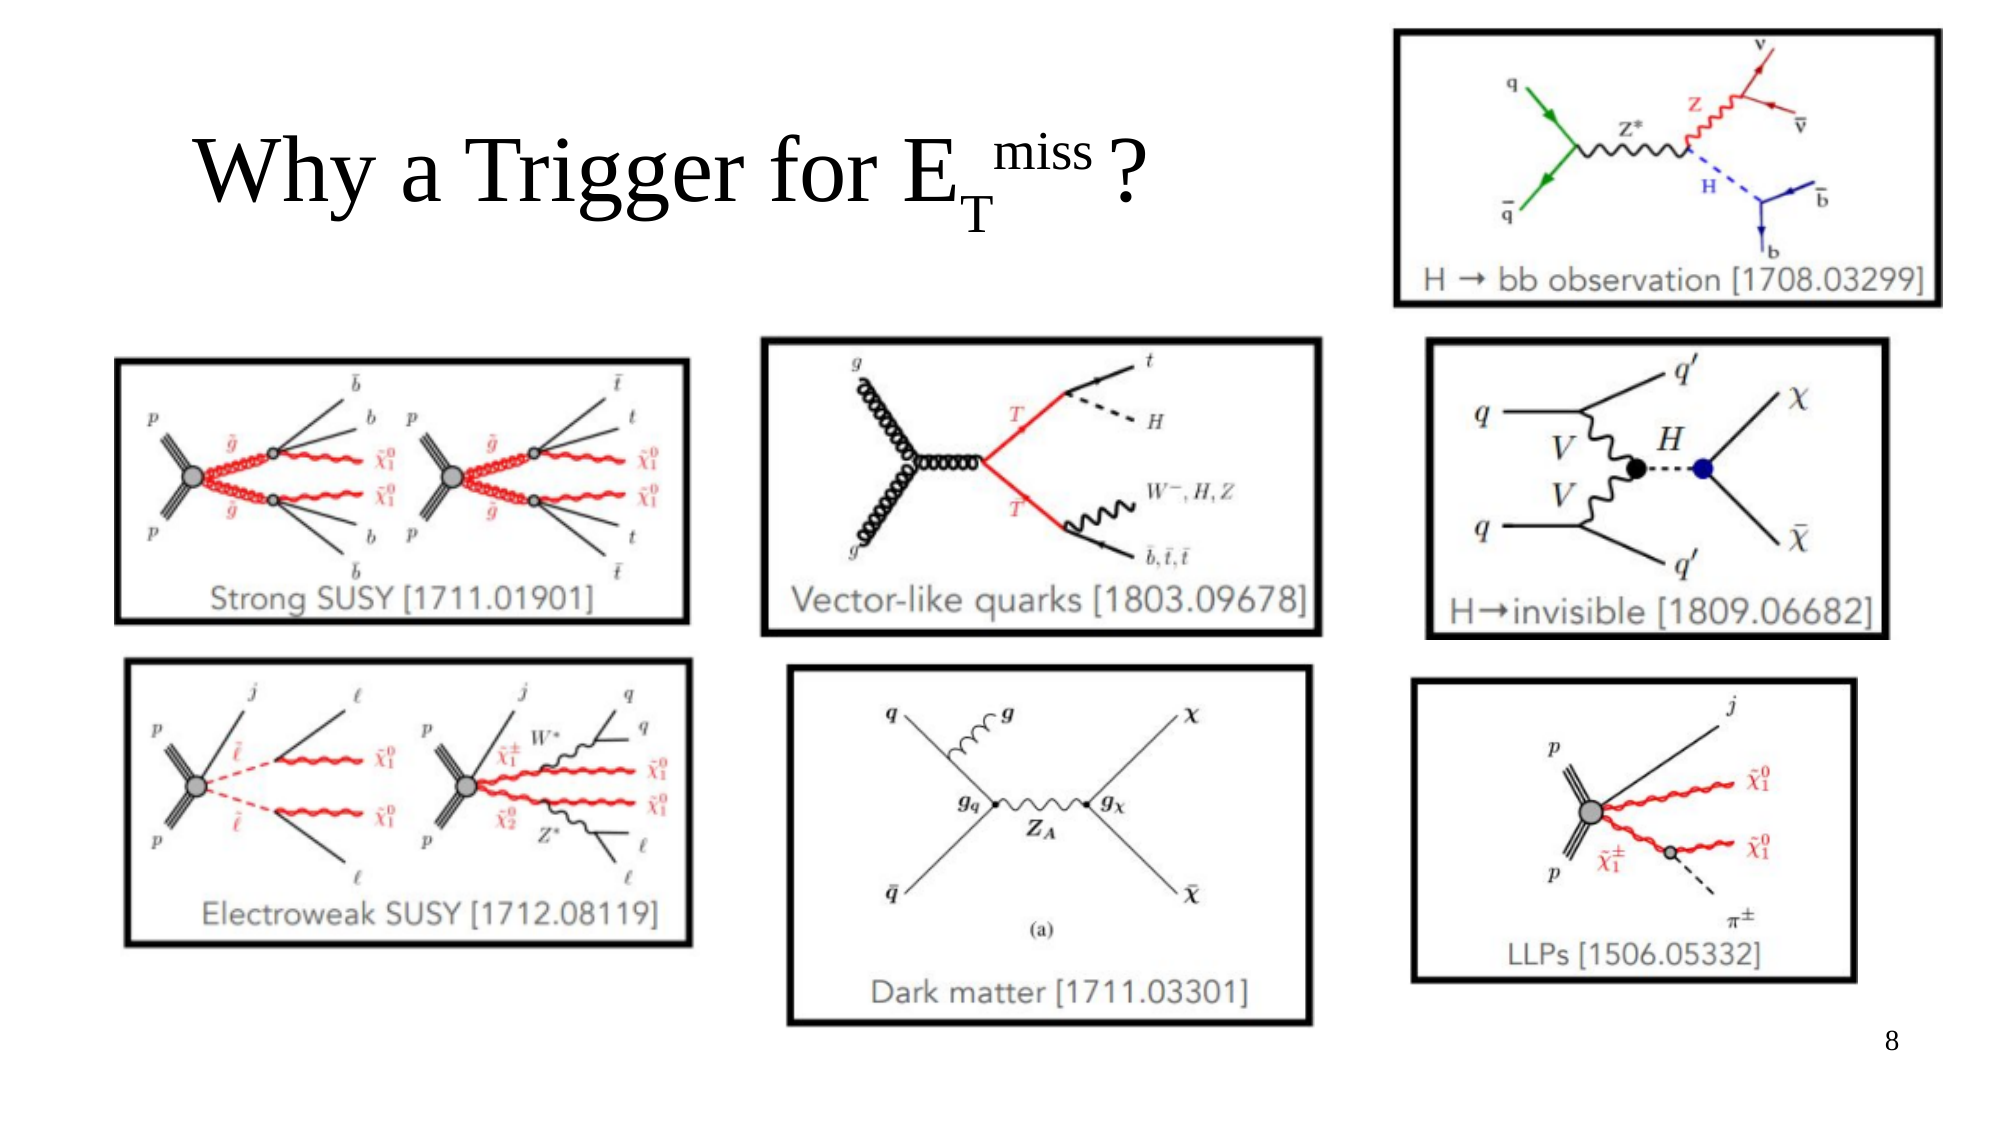

# Why a Trigger for ETmiss ?
8